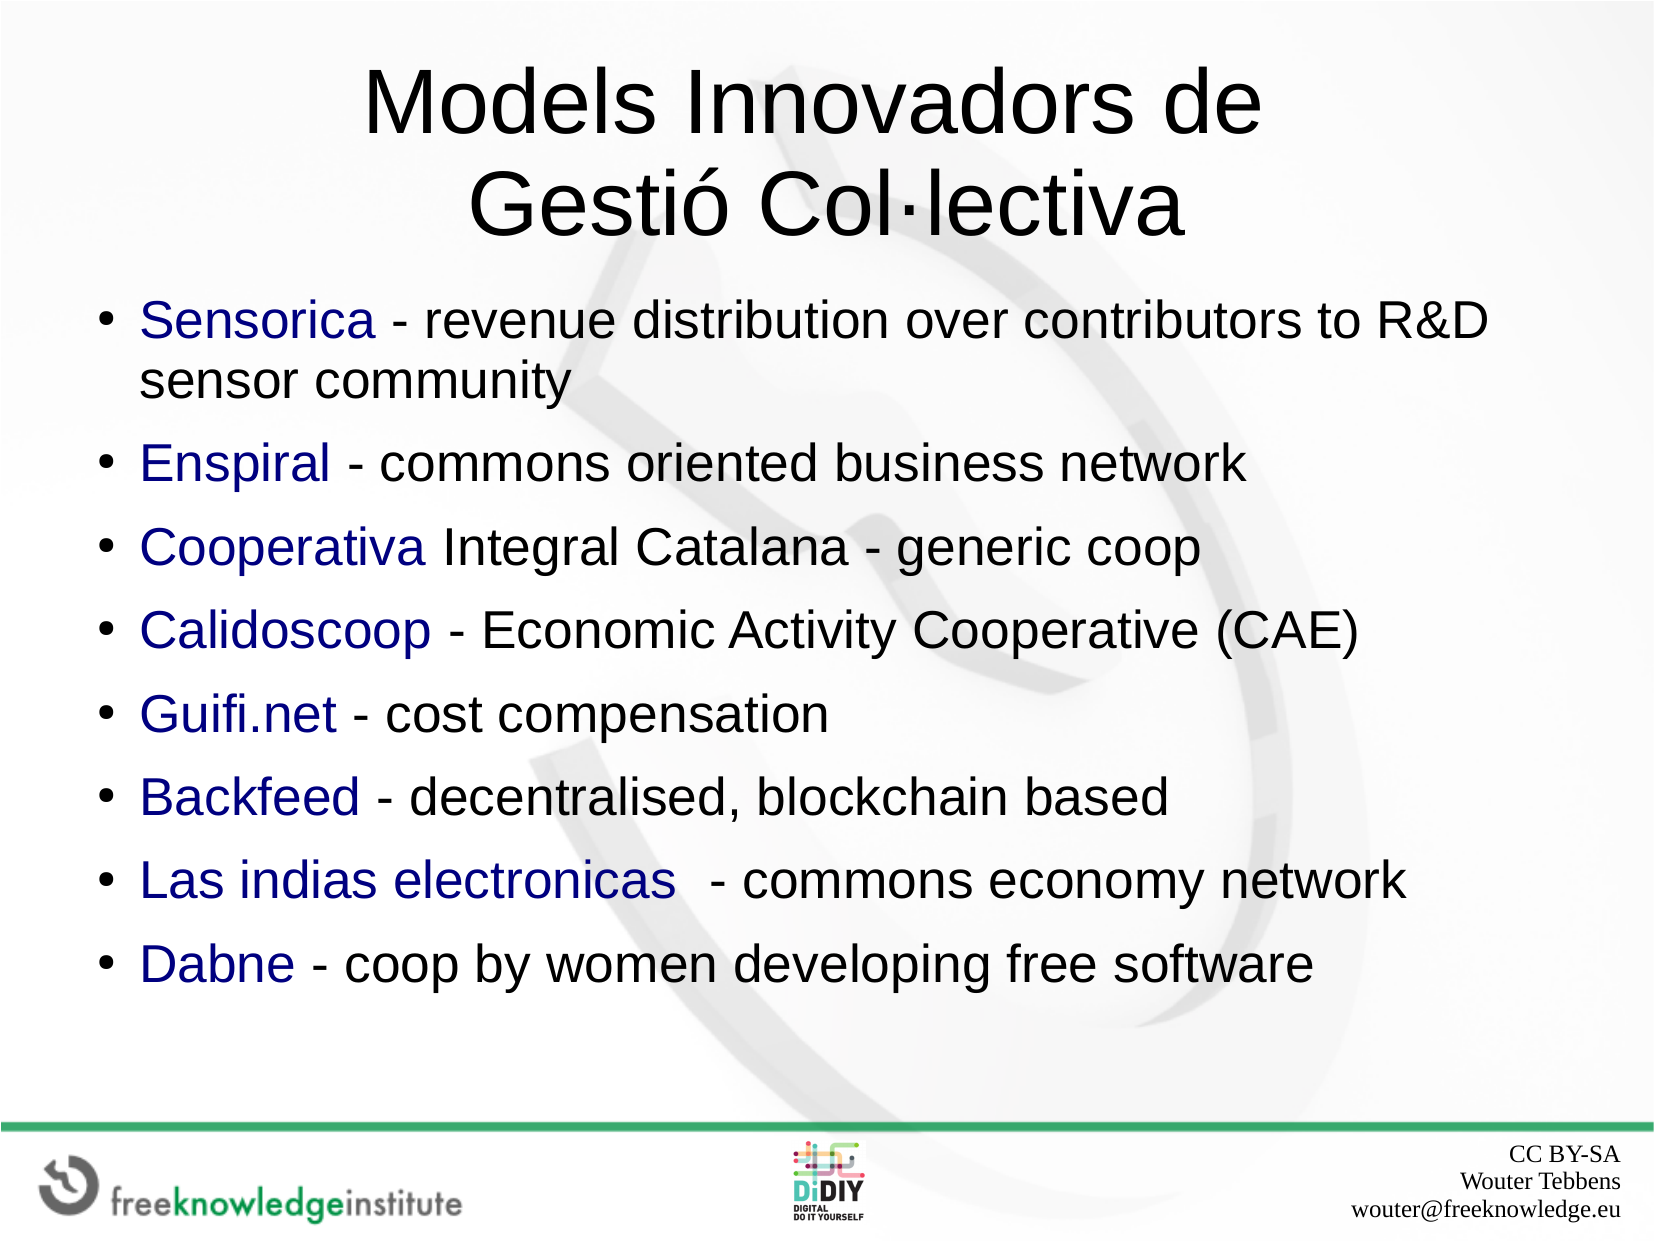

# Models Innovadors de Gestió Col·lectiva
Sensorica - revenue distribution over contributors to R&D sensor community
Enspiral - commons oriented business network
Cooperativa Integral Catalana - generic coop
Calidoscoop - Economic Activity Cooperative (CAE)
Guifi.net - cost compensation
Backfeed - decentralised, blockchain based
Las indias electronicas - commons economy network
Dabne - coop by women developing free software